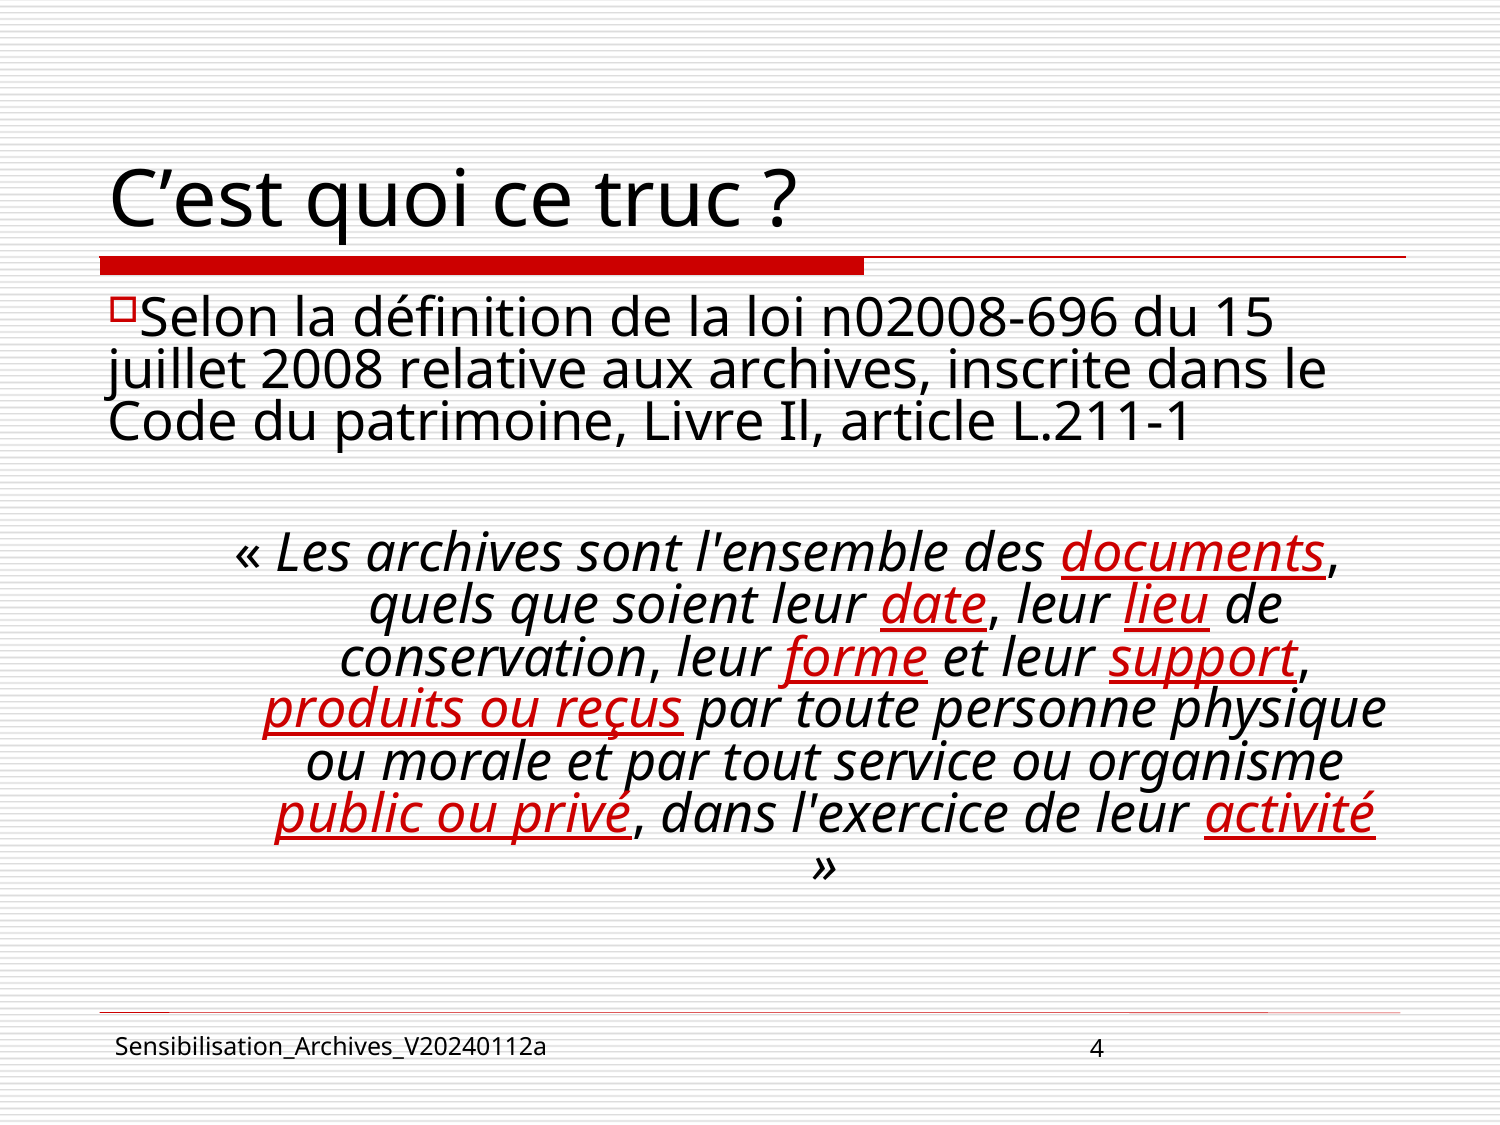

# C’est quoi ce truc ?
Selon la définition de la loi n02008-696 du 15 juillet 2008 relative aux archives, inscrite dans le Code du patrimoine, Livre Il, article L.211-1
« Les archives sont l'ensemble des documents, quels que soient leur date, leur lieu de conservation, leur forme et leur support, produits ou reçus par toute personne physique ou morale et par tout service ou organisme public ou privé, dans l'exercice de leur activité »
Sensibilisation_Archives_V20240112a